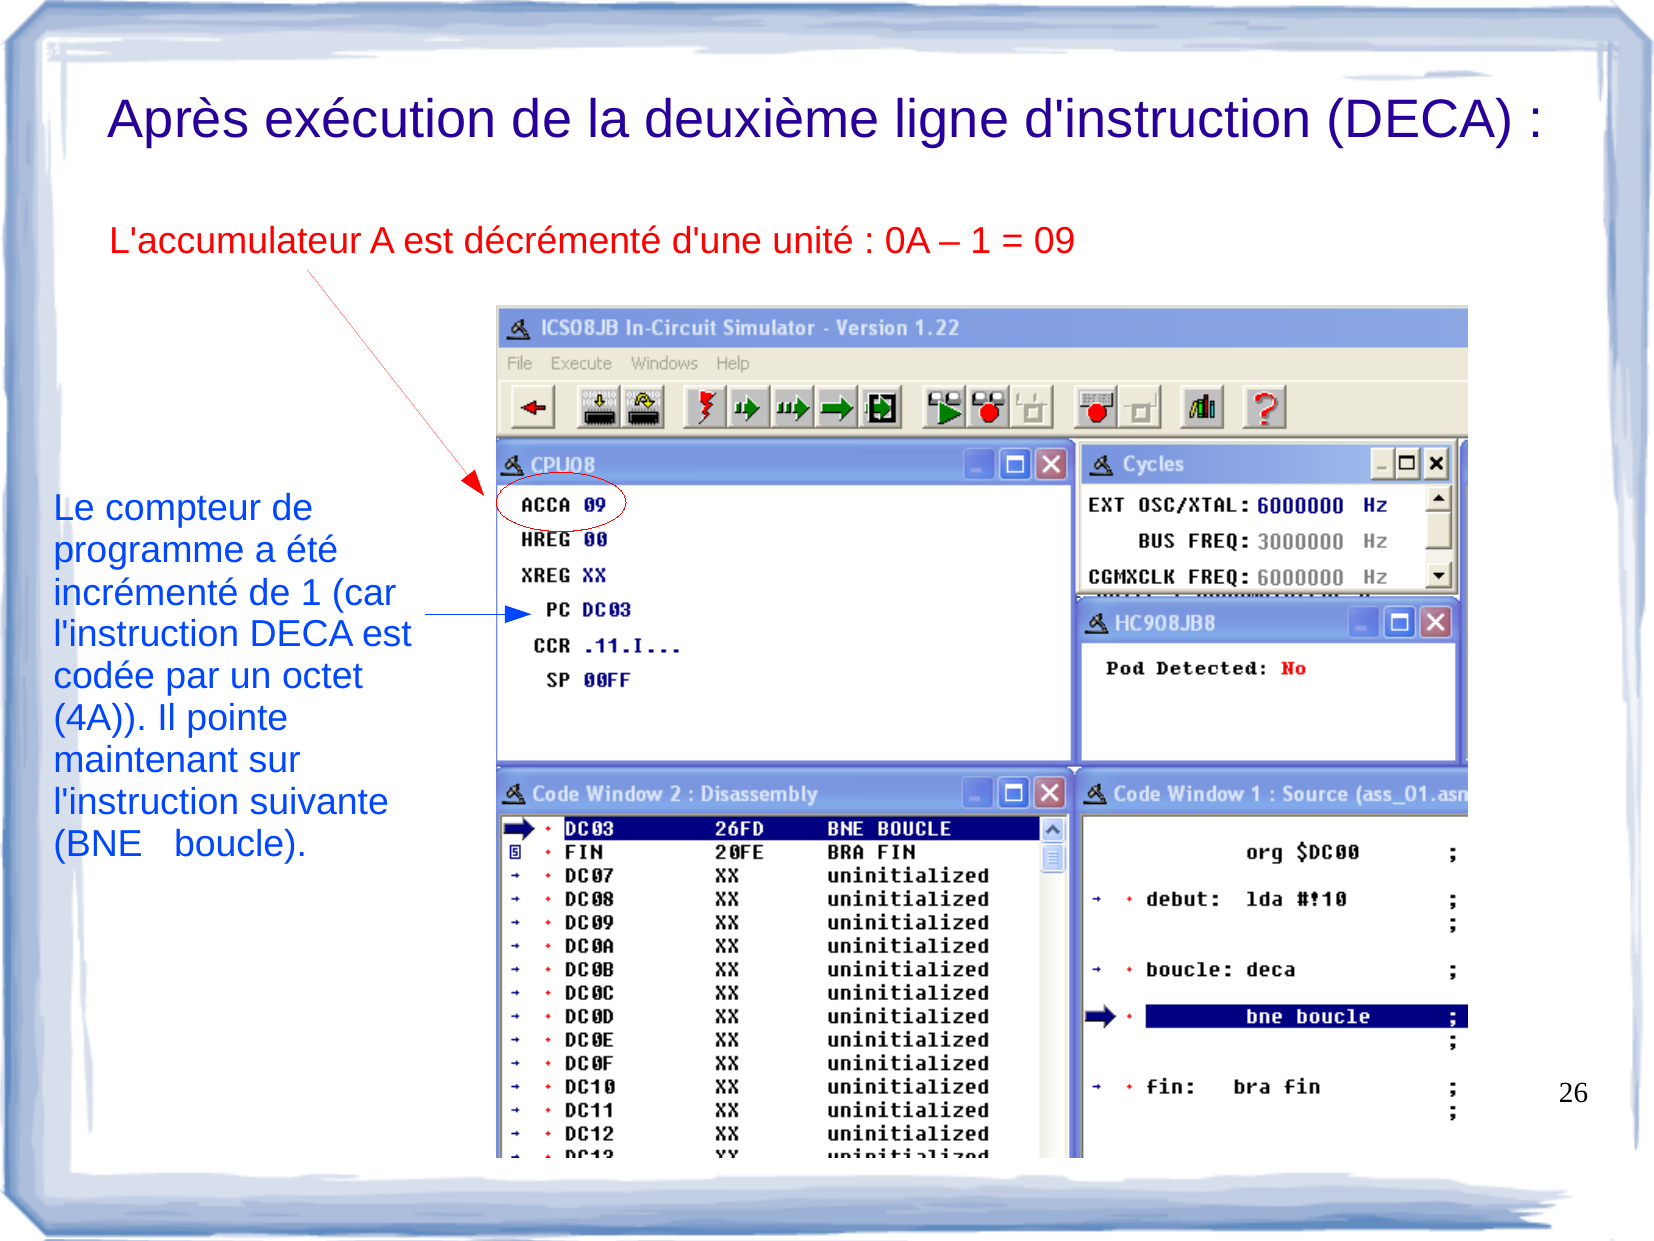

# Après exécution de la deuxième ligne d'instruction (DECA) :
L'accumulateur A est décrémenté d'une unité : 0A – 1 = 09
Le compteur de programme a été incrémenté de 1 (car l'instruction DECA est codée par un octet (4A)). Il pointe maintenant sur l'instruction suivante (BNE boucle).
26